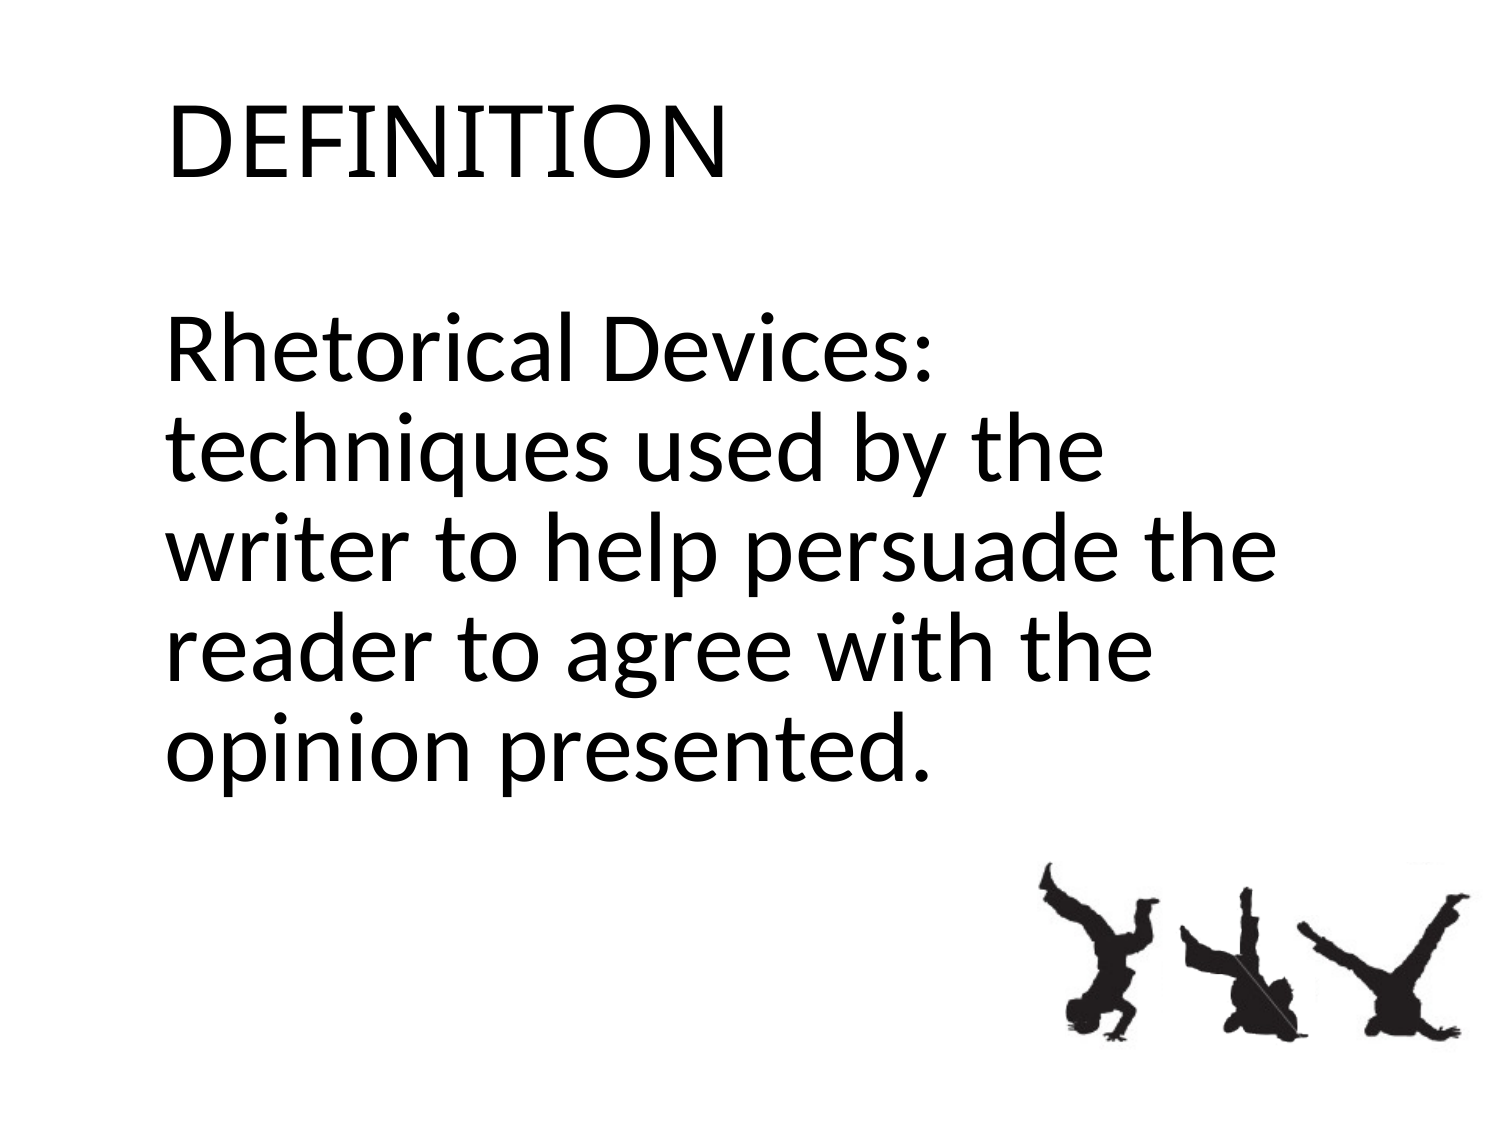

DEFINITION
Rhetorical Devices: techniques used by the writer to help persuade the reader to agree with the opinion presented.